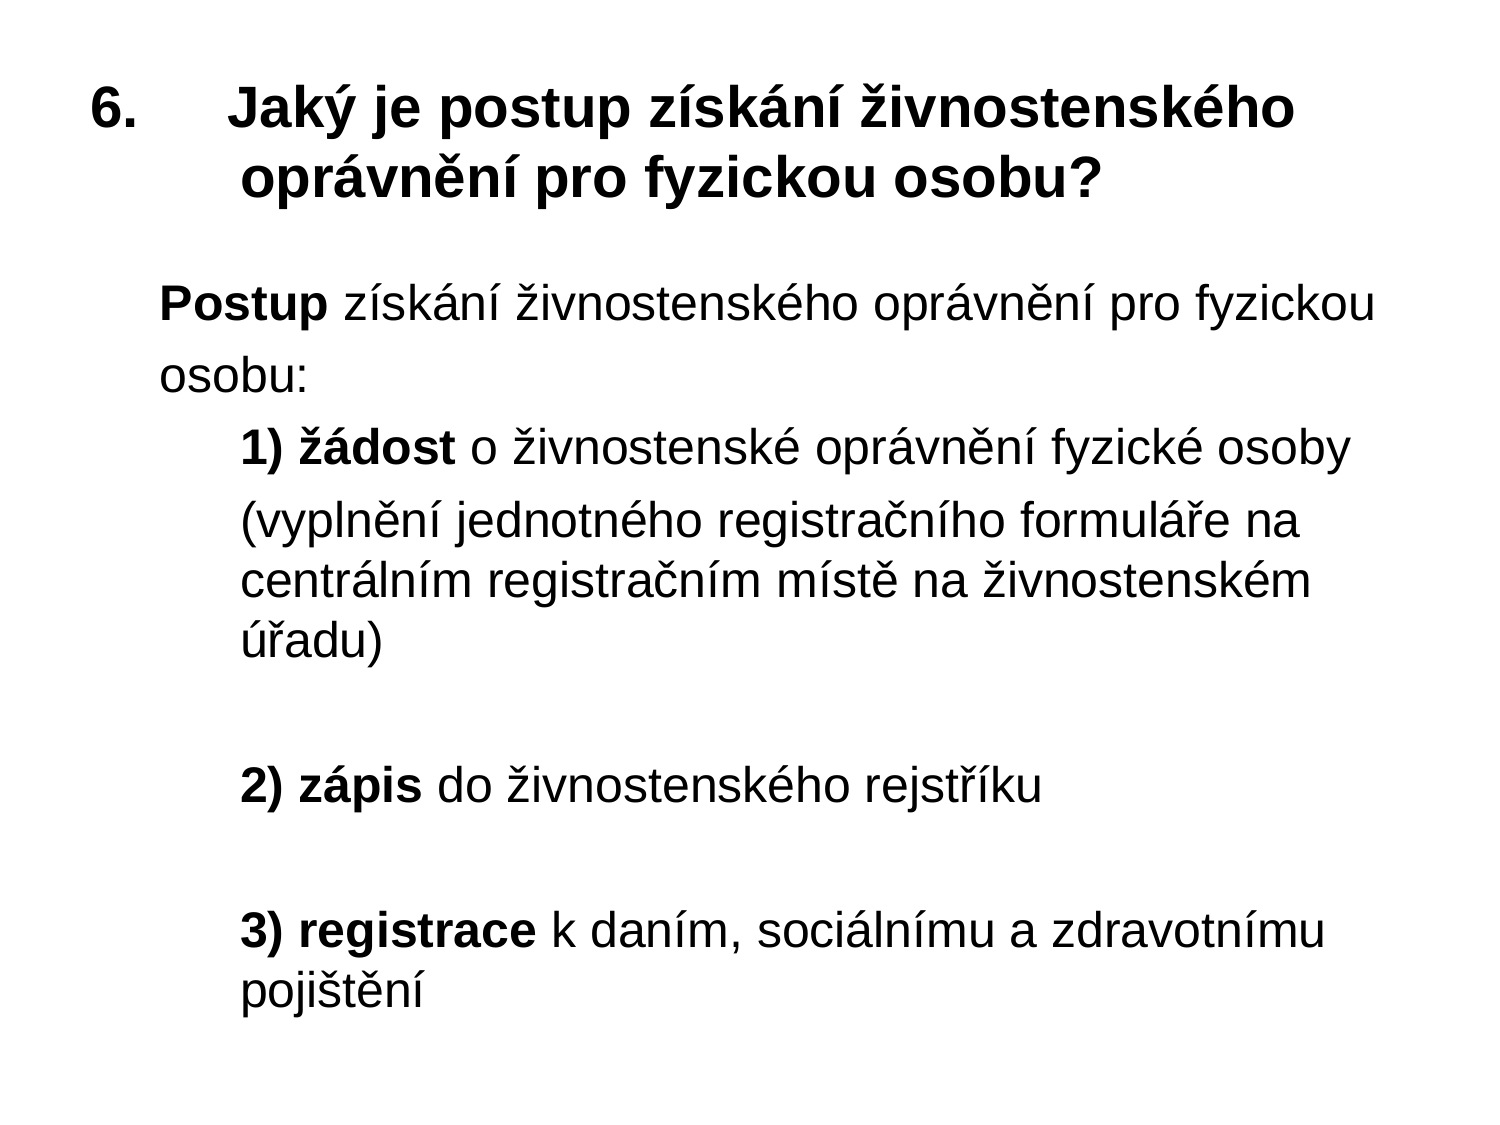

# Jaký je postup získání živnostenského oprávnění pro fyzickou osobu?
 Postup získání živnostenského oprávnění pro fyzickou
 osobu:
	1) žádost o živnostenské oprávnění fyzické osoby
	(vyplnění jednotného registračního formuláře na 	centrálním registračním místě na živnostenském 	úřadu)
	2) zápis do živnostenského rejstříku
	3) registrace k daním, sociálnímu a zdravotnímu 	pojištění